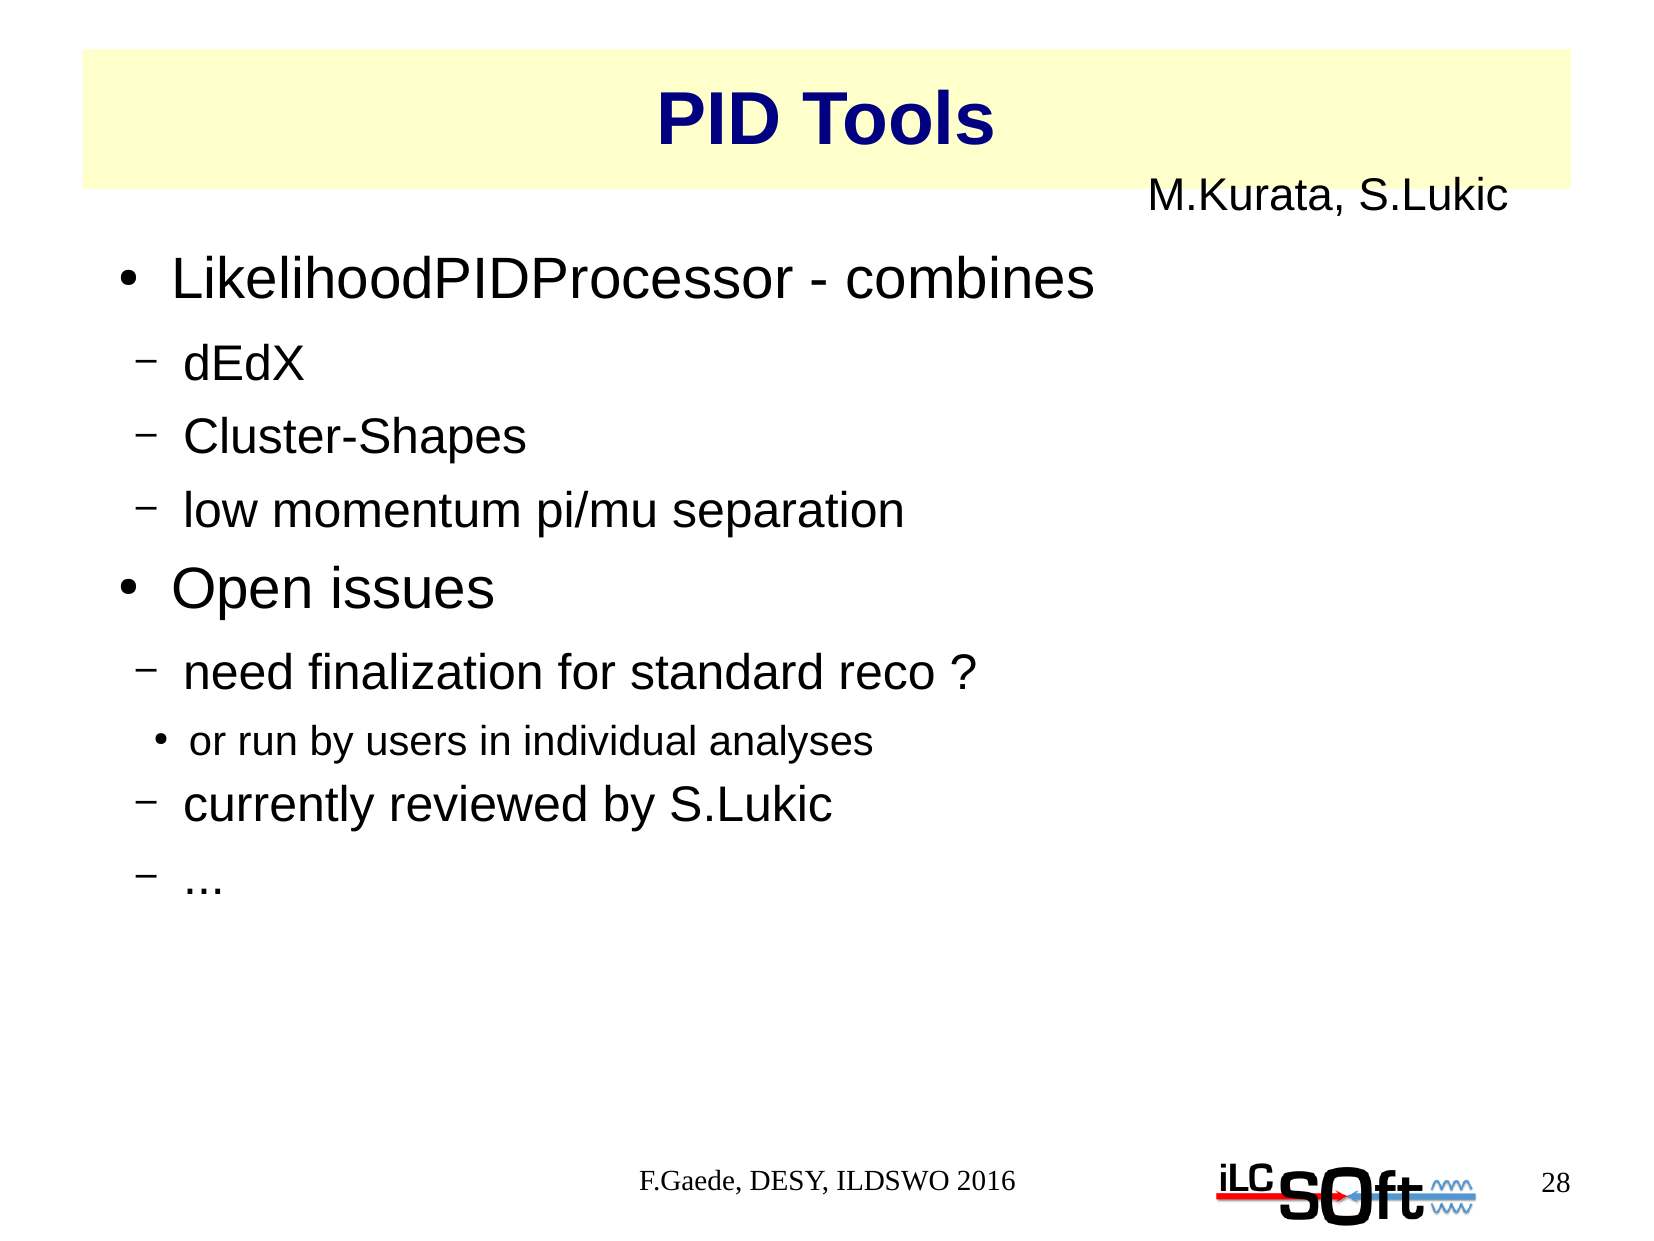

# PID Tools
M.Kurata, S.Lukic
LikelihoodPIDProcessor - combines
dEdX
Cluster-Shapes
low momentum pi/mu separation
Open issues
need finalization for standard reco ?
or run by users in individual analyses
currently reviewed by S.Lukic
...
28